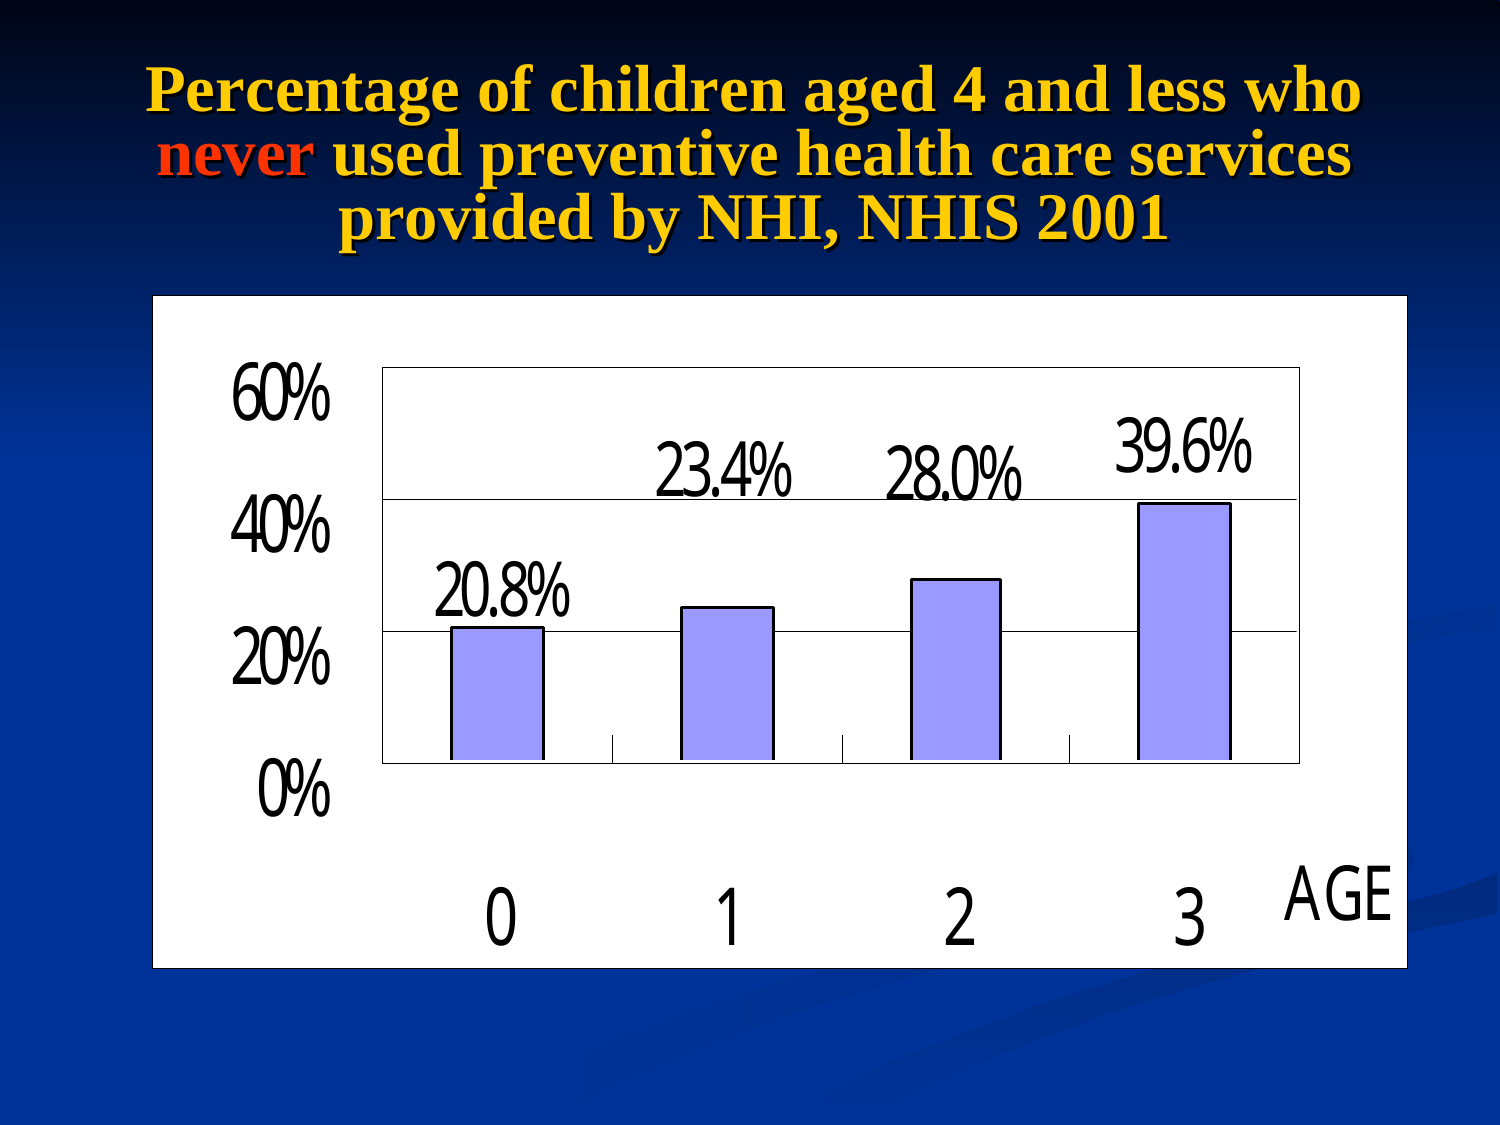

# Percentage of children aged 4 and less who never used preventive health care services provided by NHI, NHIS 2001